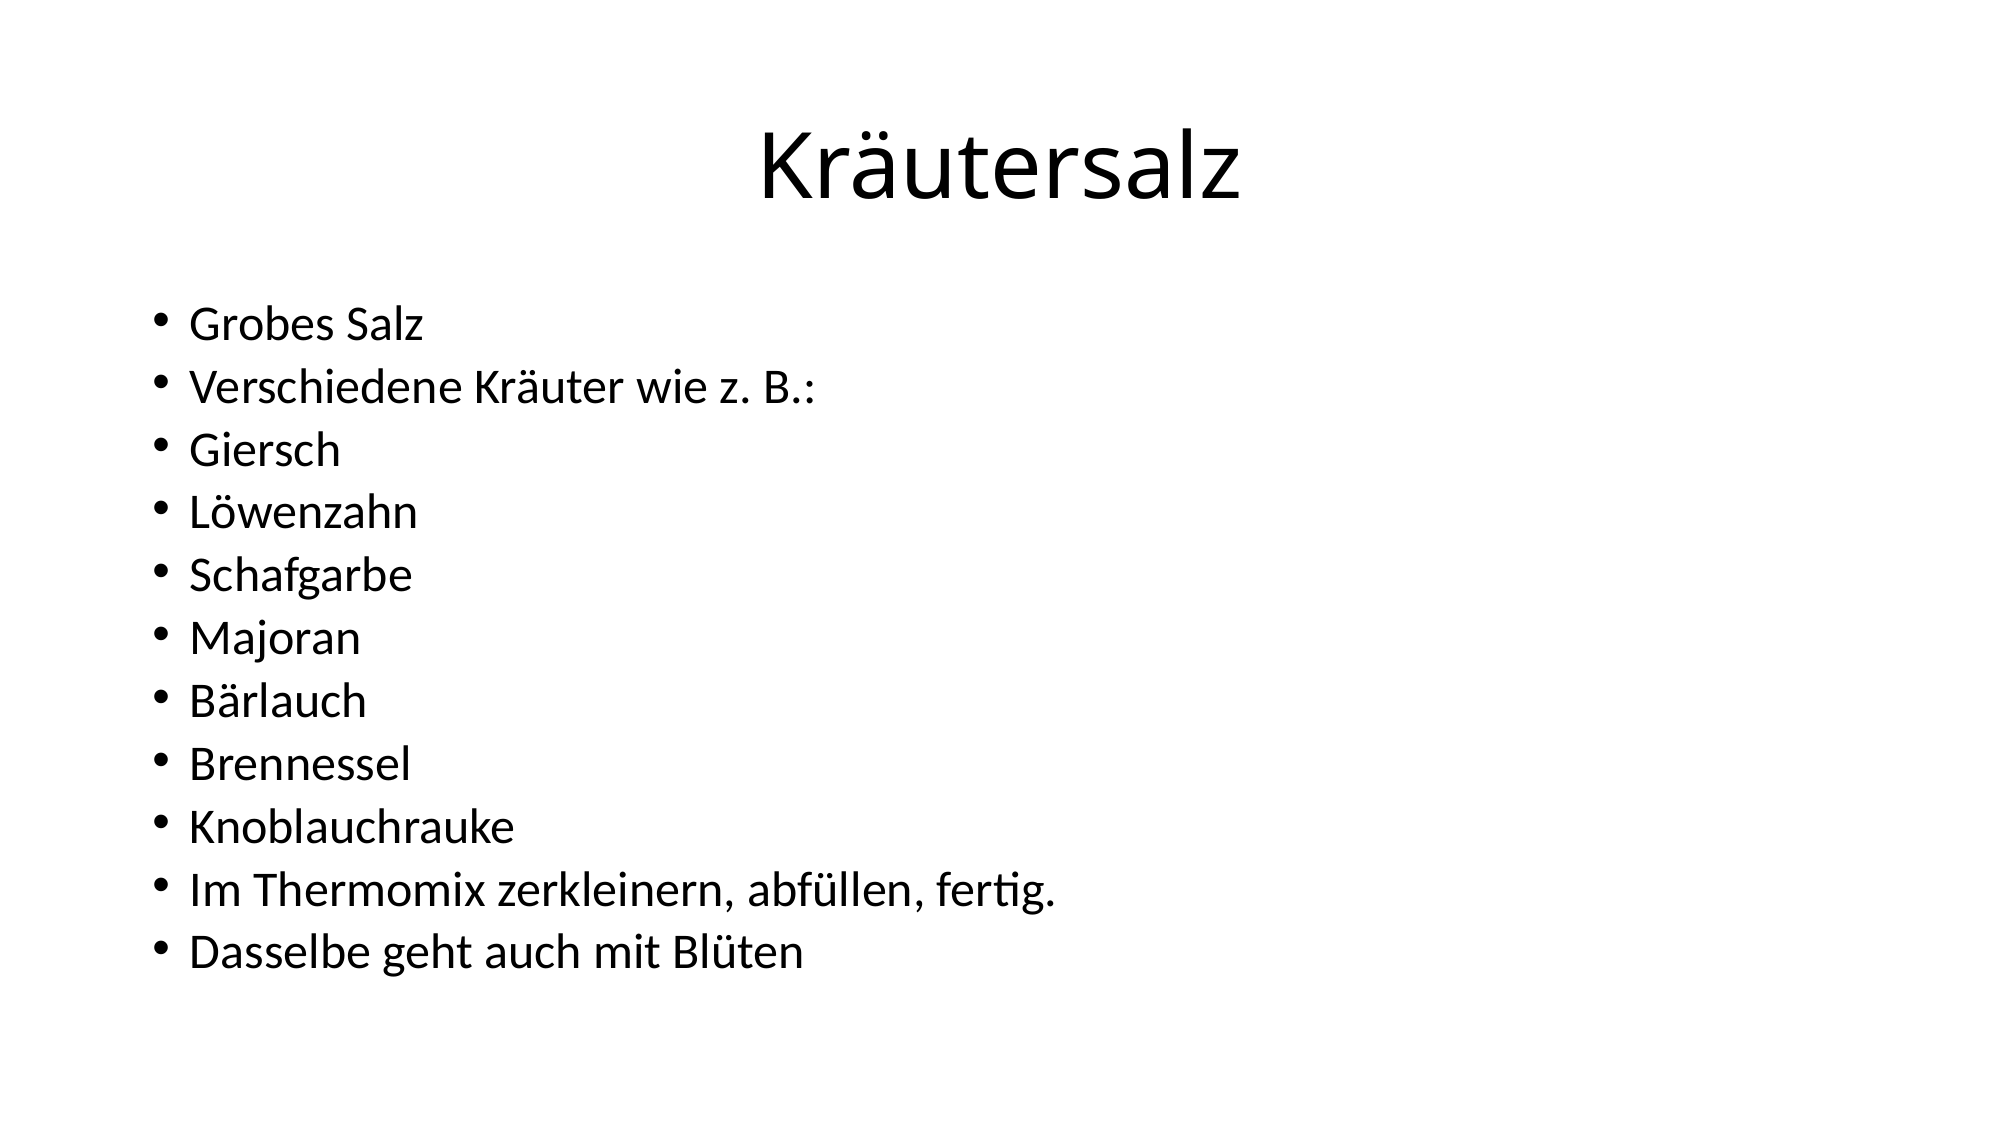

# Kräutersalz
Grobes Salz
Verschiedene Kräuter wie z. B.:
Giersch
Löwenzahn
Schafgarbe
Majoran
Bärlauch
Brennessel
Knoblauchrauke
Im Thermomix zerkleinern, abfüllen, fertig.
Dasselbe geht auch mit Blüten